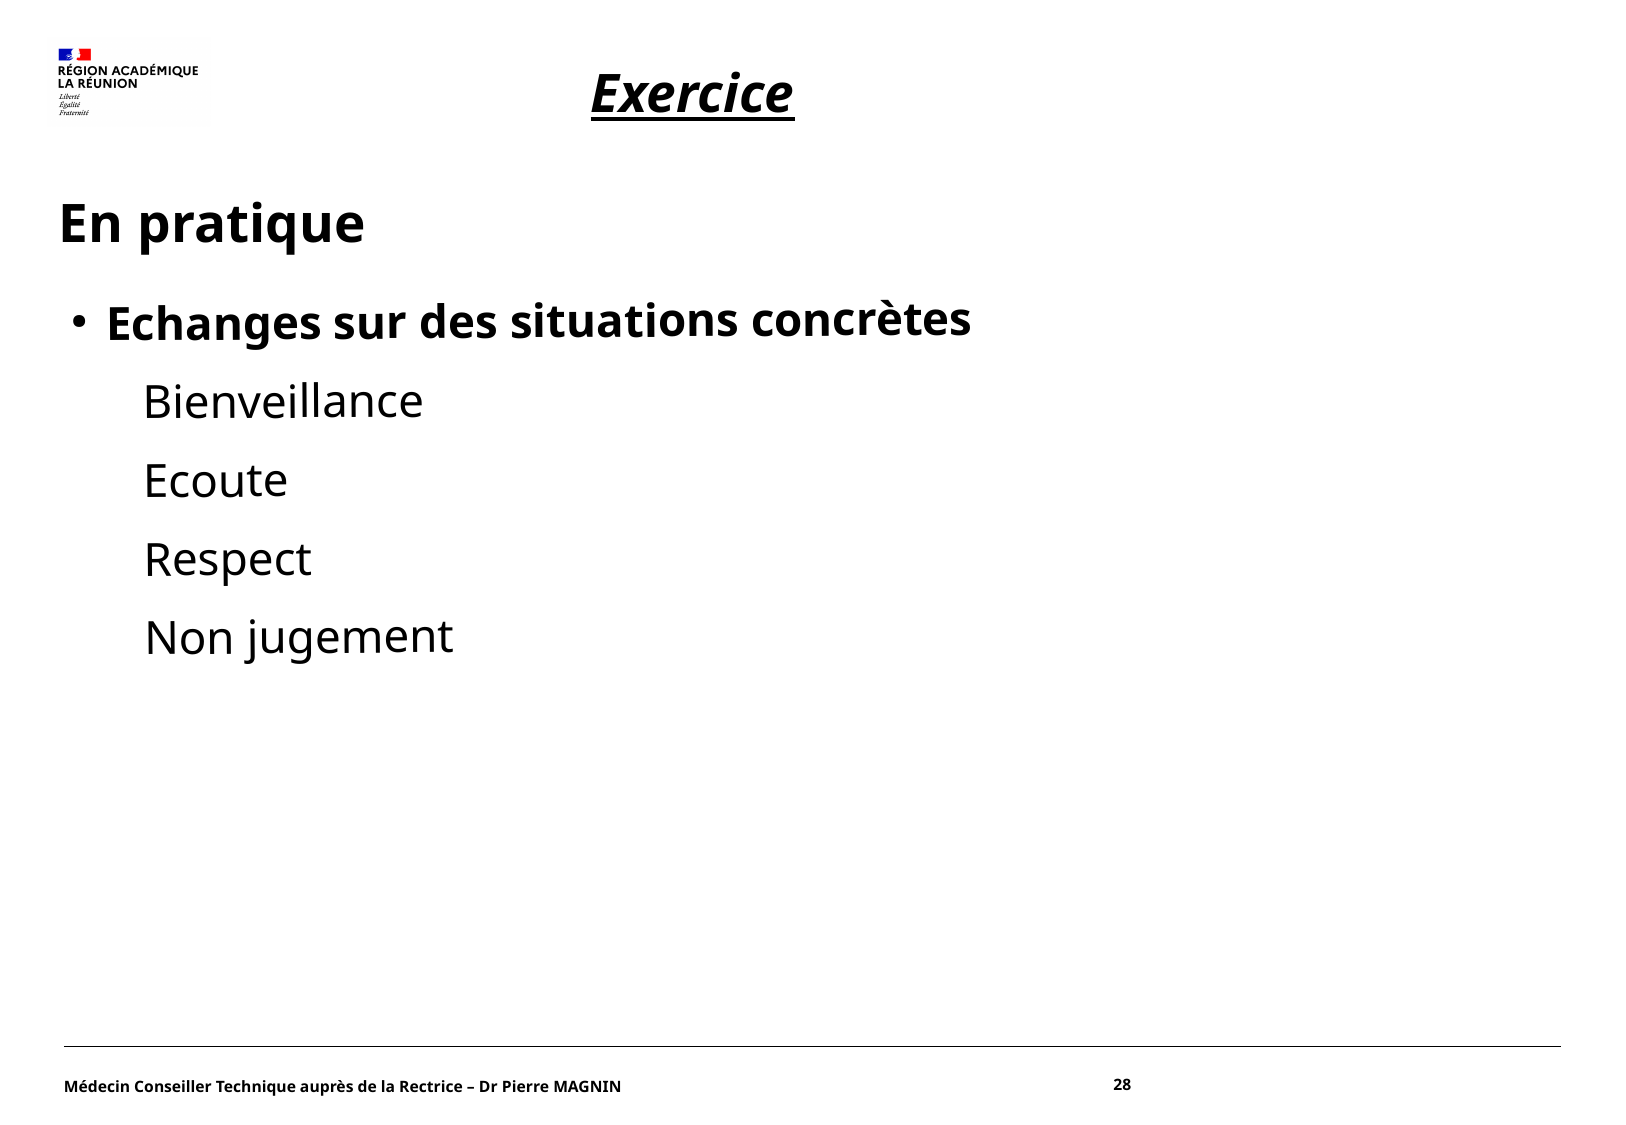

Exercice
# En pratique
Echanges sur des situations concrètes
Bienveillance
Ecoute
Respect
Non jugement
Médecin Conseiller Technique auprès de la Rectrice – Dr Pierre MAGNIN